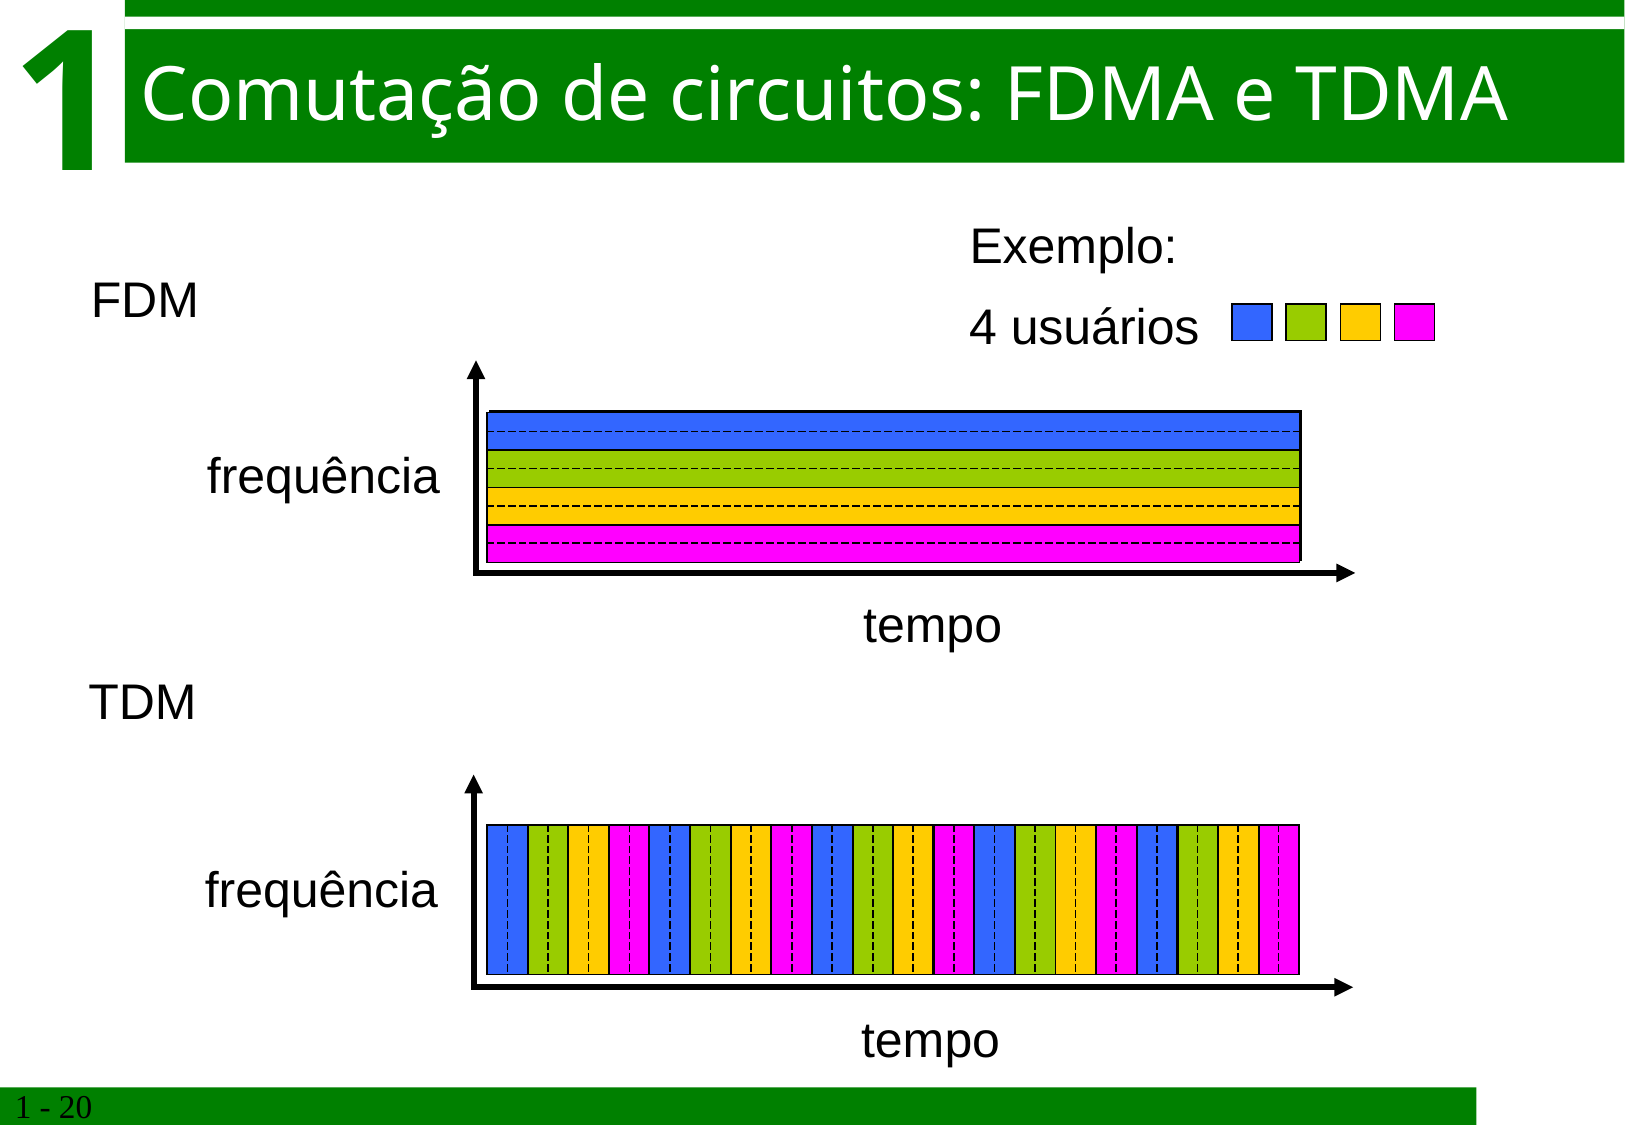

Comutação de circuitos: FDMA e TDMA
Exemplo:
4 usuários
FDM
frequência
tempo
TDM
frequência
tempo
20